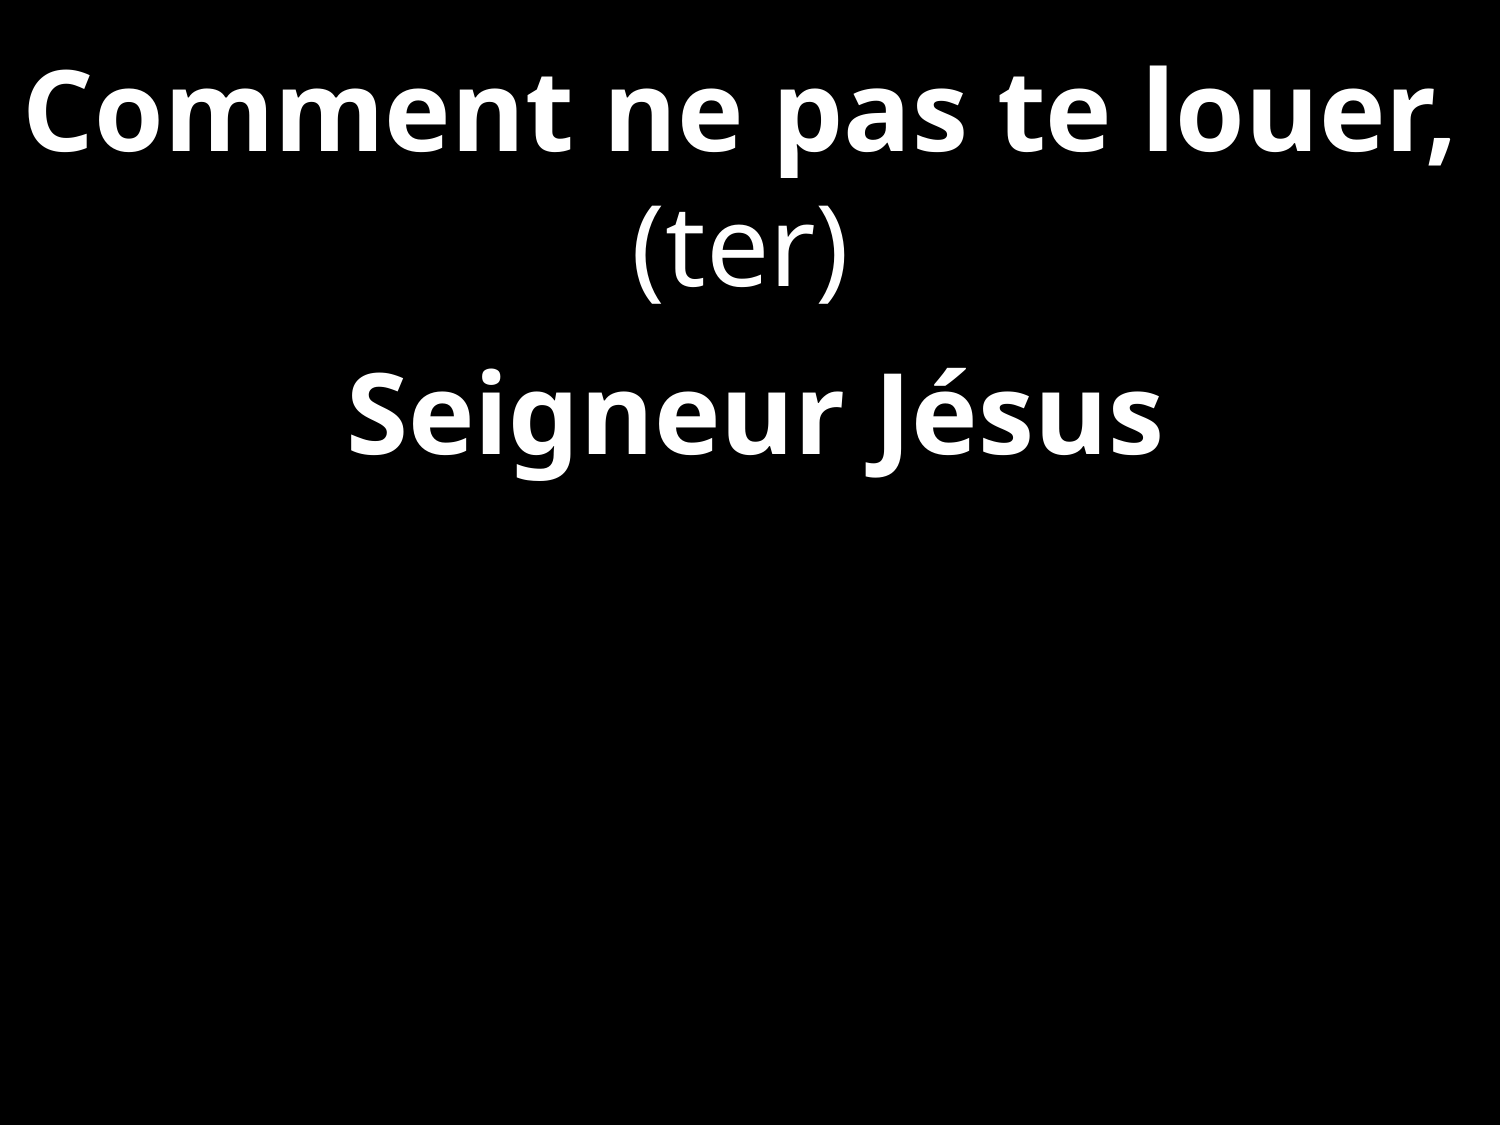

# Comment ne pas te louer,(ter)
 Seigneur Jésus